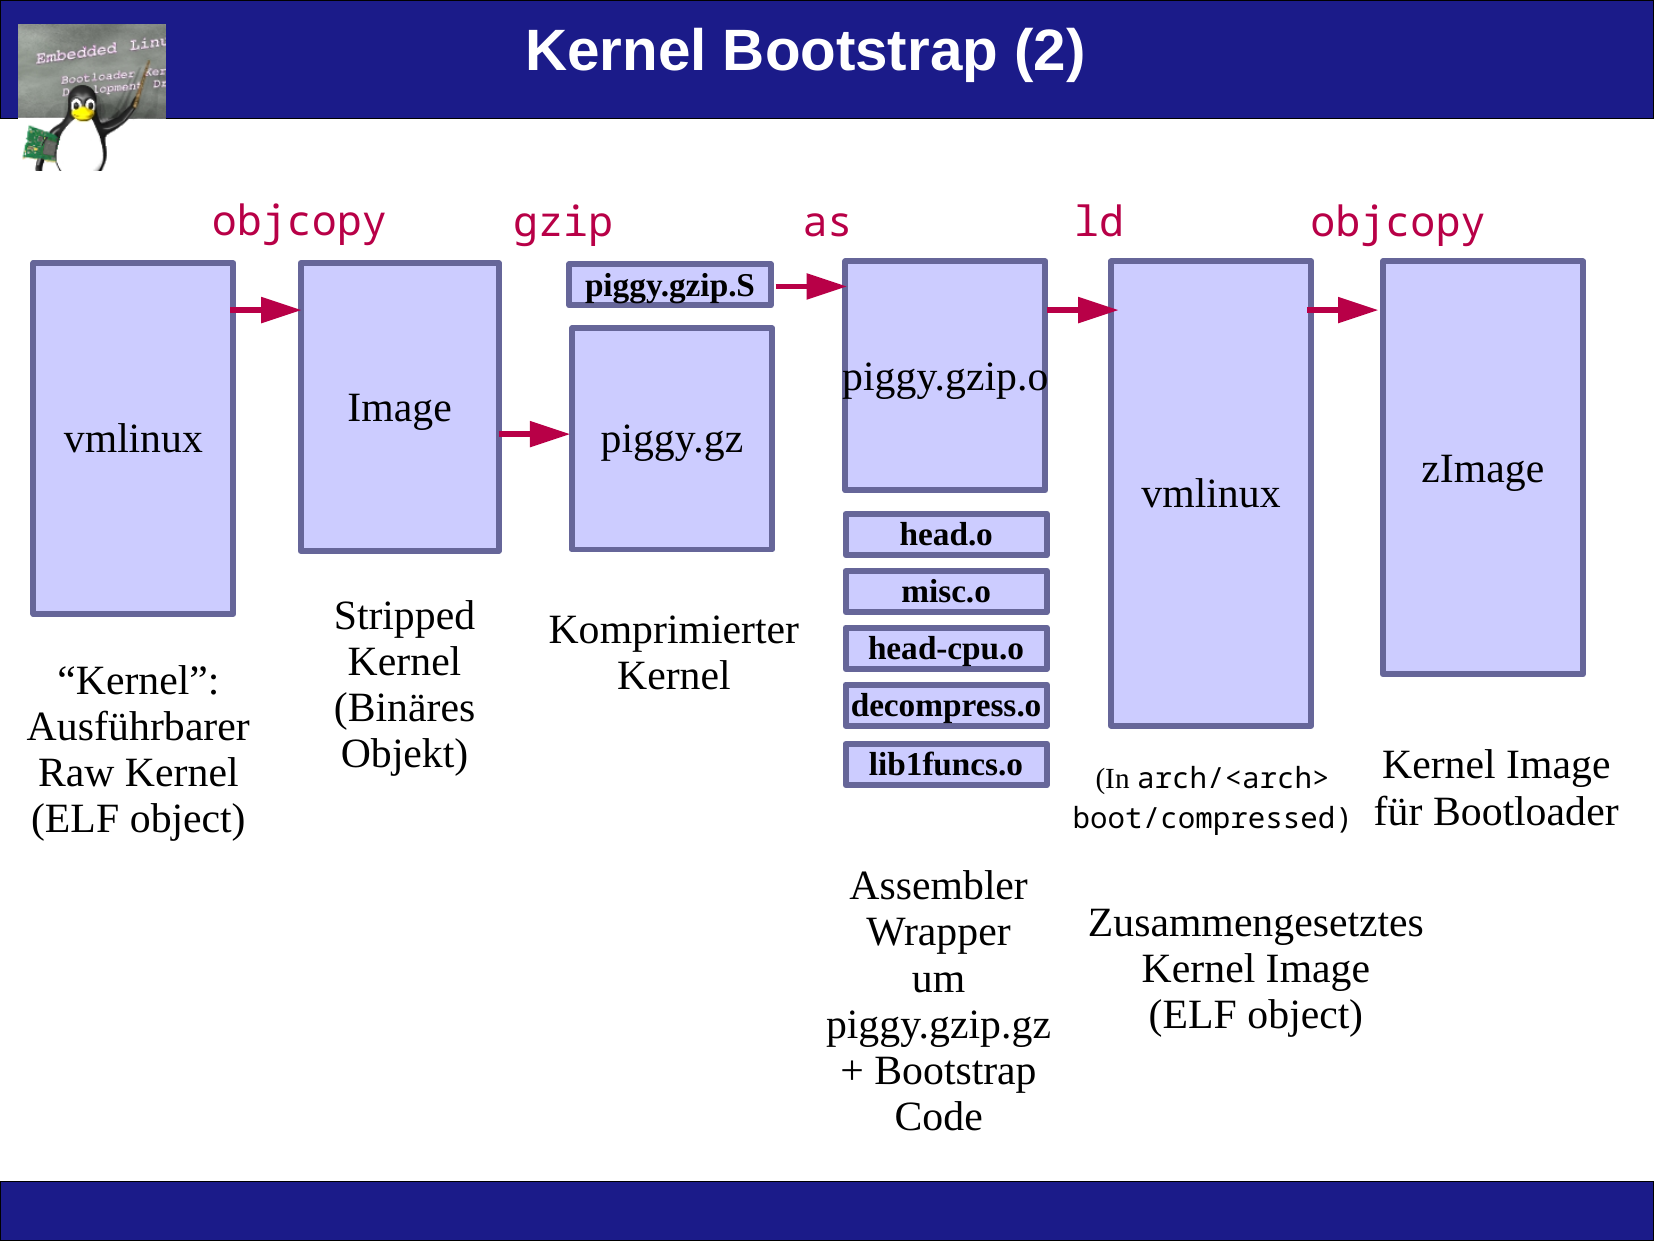

# Kernel Bootstrap (2)
objcopy
gzip
as
ld
objcopy
piggy.gzip.o
vmlinux
zImage
vmlinux
Image
piggy.gzip.S
piggy.gz
head.o
misc.o
Stripped
Kernel
(Binäres
Objekt)
Komprimierter
Kernel
head-cpu.o
“Kernel”:
Ausführbarer
Raw Kernel
(ELF object)
decompress.o
Kernel Image
für Bootloader
lib1funcs.o
(In arch/<arch>
boot/compressed)
Assembler
Wrapper
um
piggy.gzip.gz
+ Bootstrap
Code
Zusammengesetztes
Kernel Image
(ELF object)